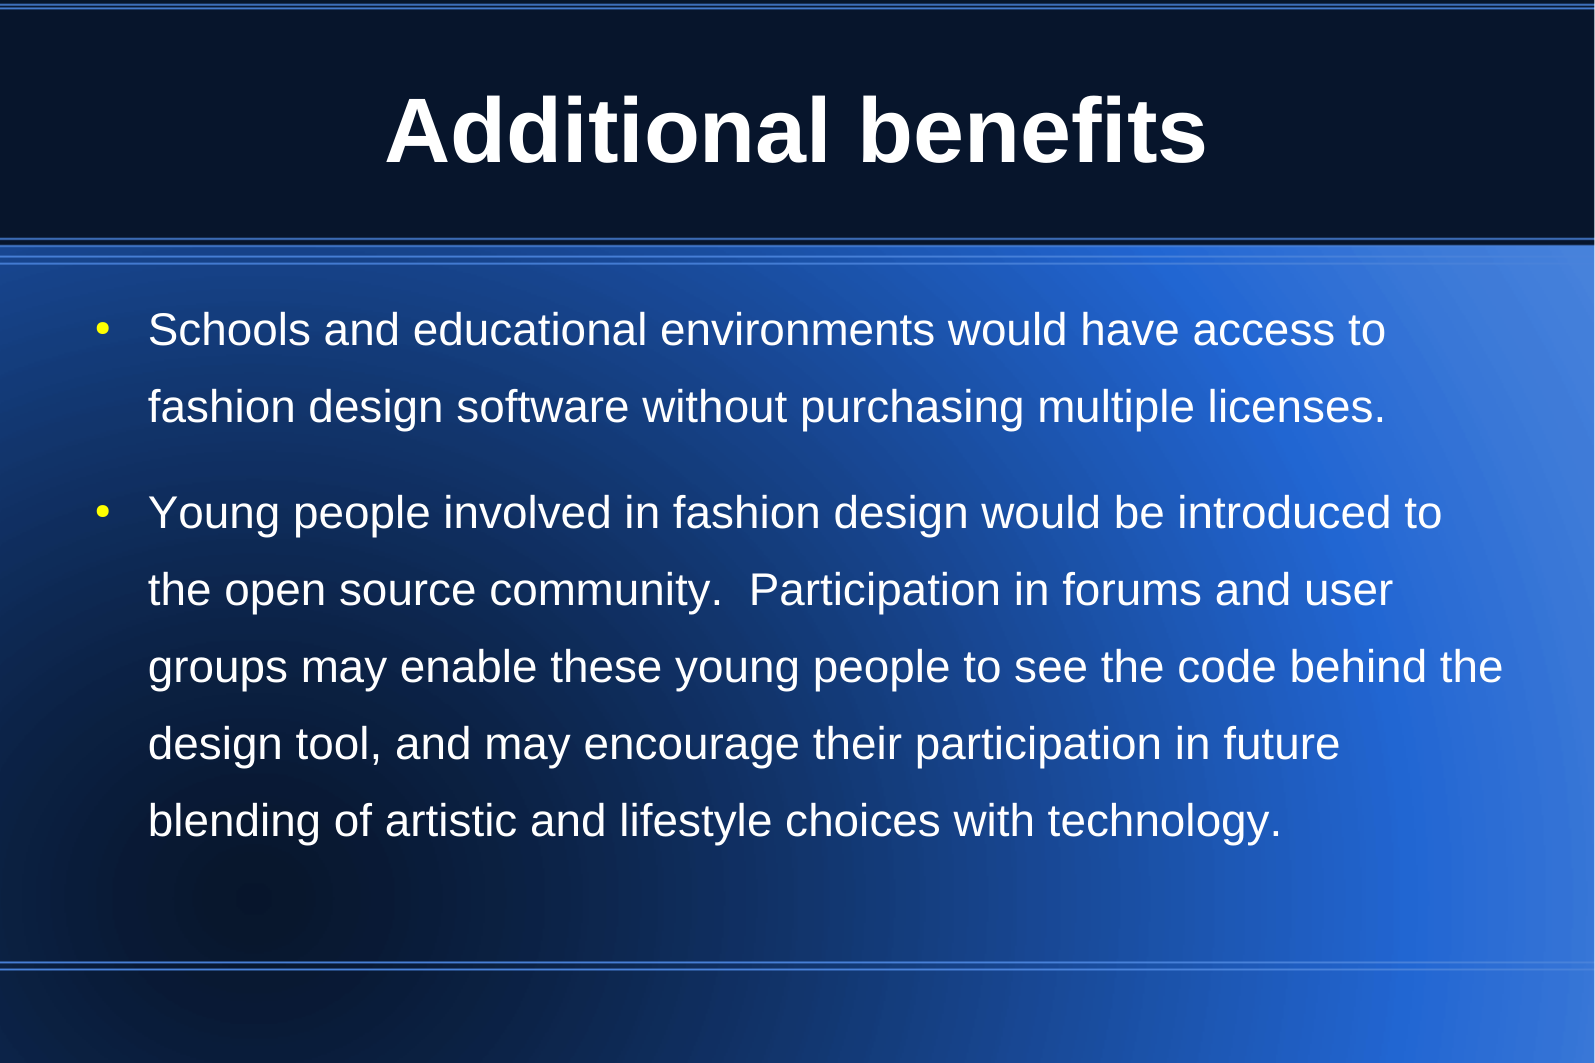

# Additional benefits
Schools and educational environments would have access to fashion design software without purchasing multiple licenses.
Young people involved in fashion design would be introduced to the open source community. Participation in forums and user groups may enable these young people to see the code behind the design tool, and may encourage their participation in future blending of artistic and lifestyle choices with technology.